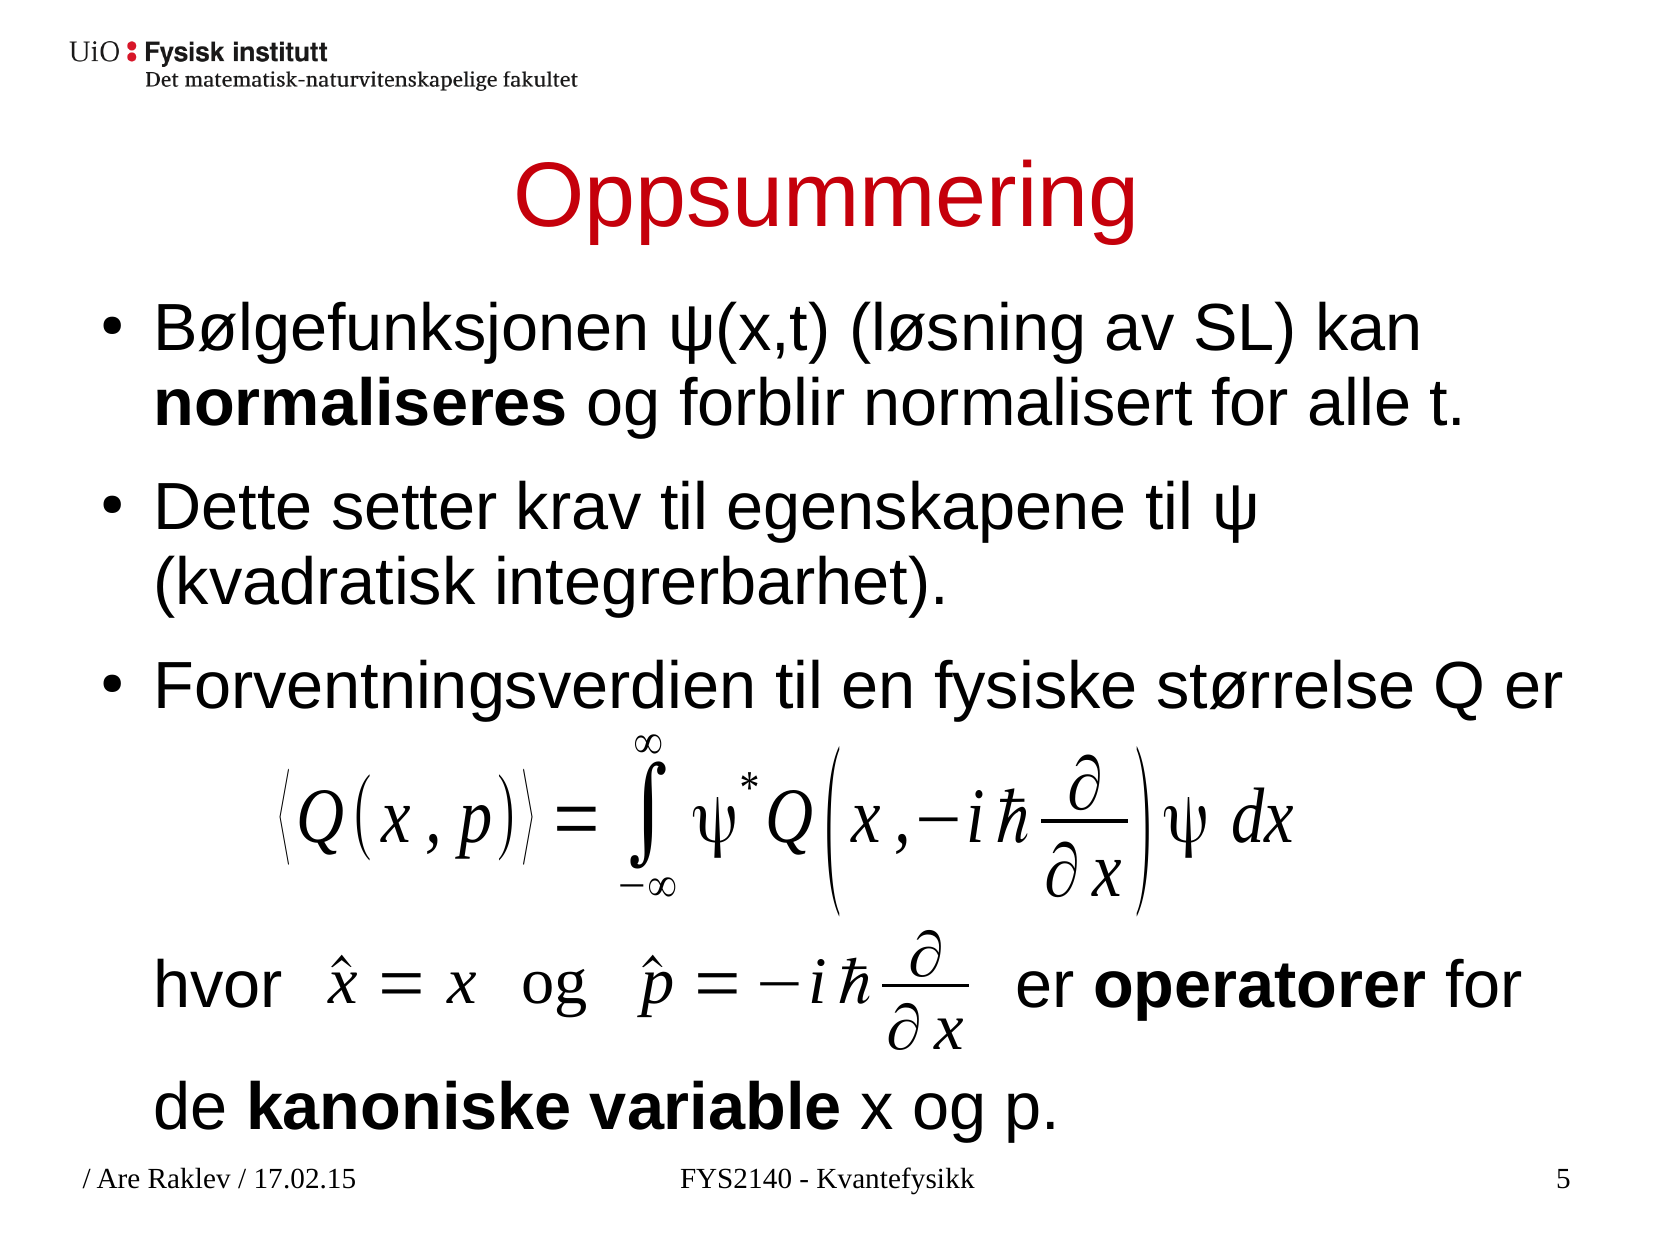

# Oppsummering
Bølgefunksjonen ψ(x,t) (løsning av SL) kan normaliseres og forblir normalisert for alle t.
Dette setter krav til egenskapene til ψ (kvadratisk integrerbarhet).
Forventningsverdien til en fysiske størrelse Q er
hvor										 er operatorer for
de kanoniske variable x og p.
/ Are Raklev / 17.02.15
FYS2140 - Kvantefysikk
5